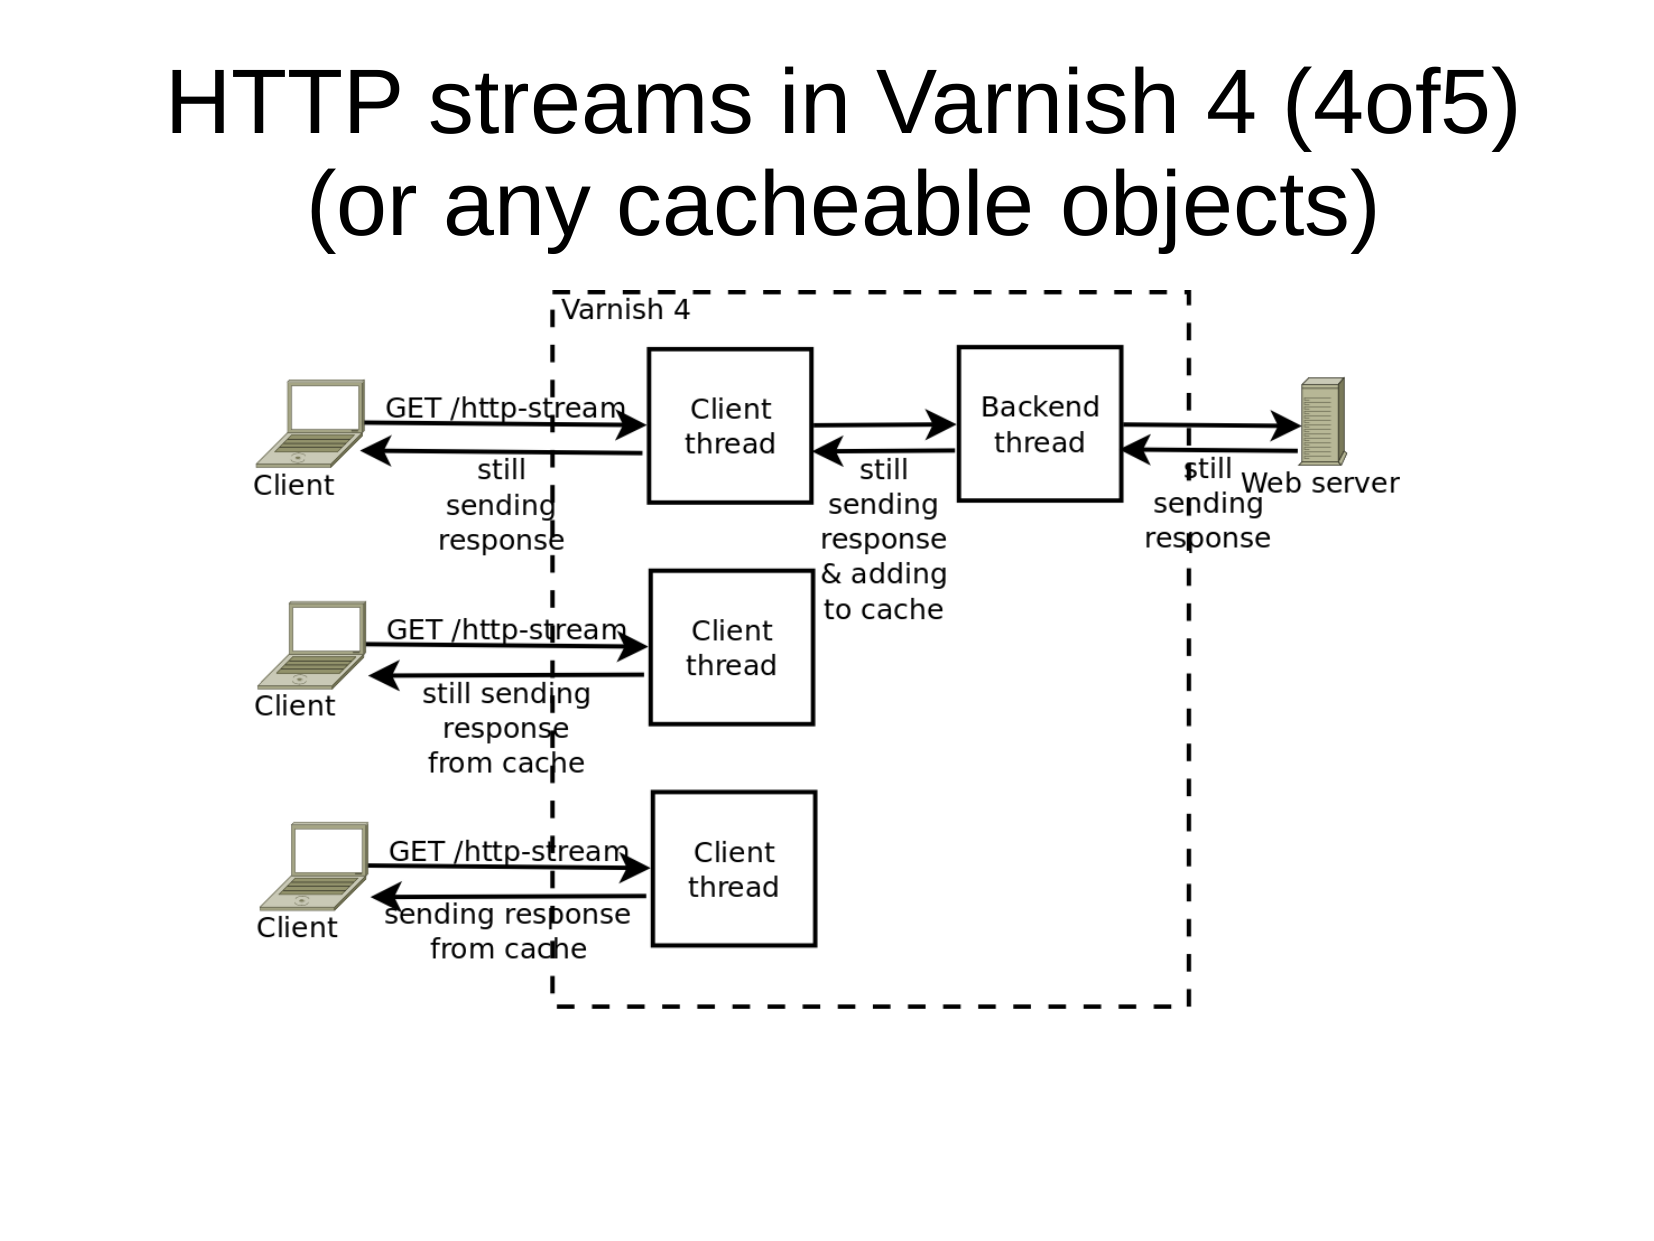

# HTTP streams in Varnish 4 (4of5) (or any cacheable objects)